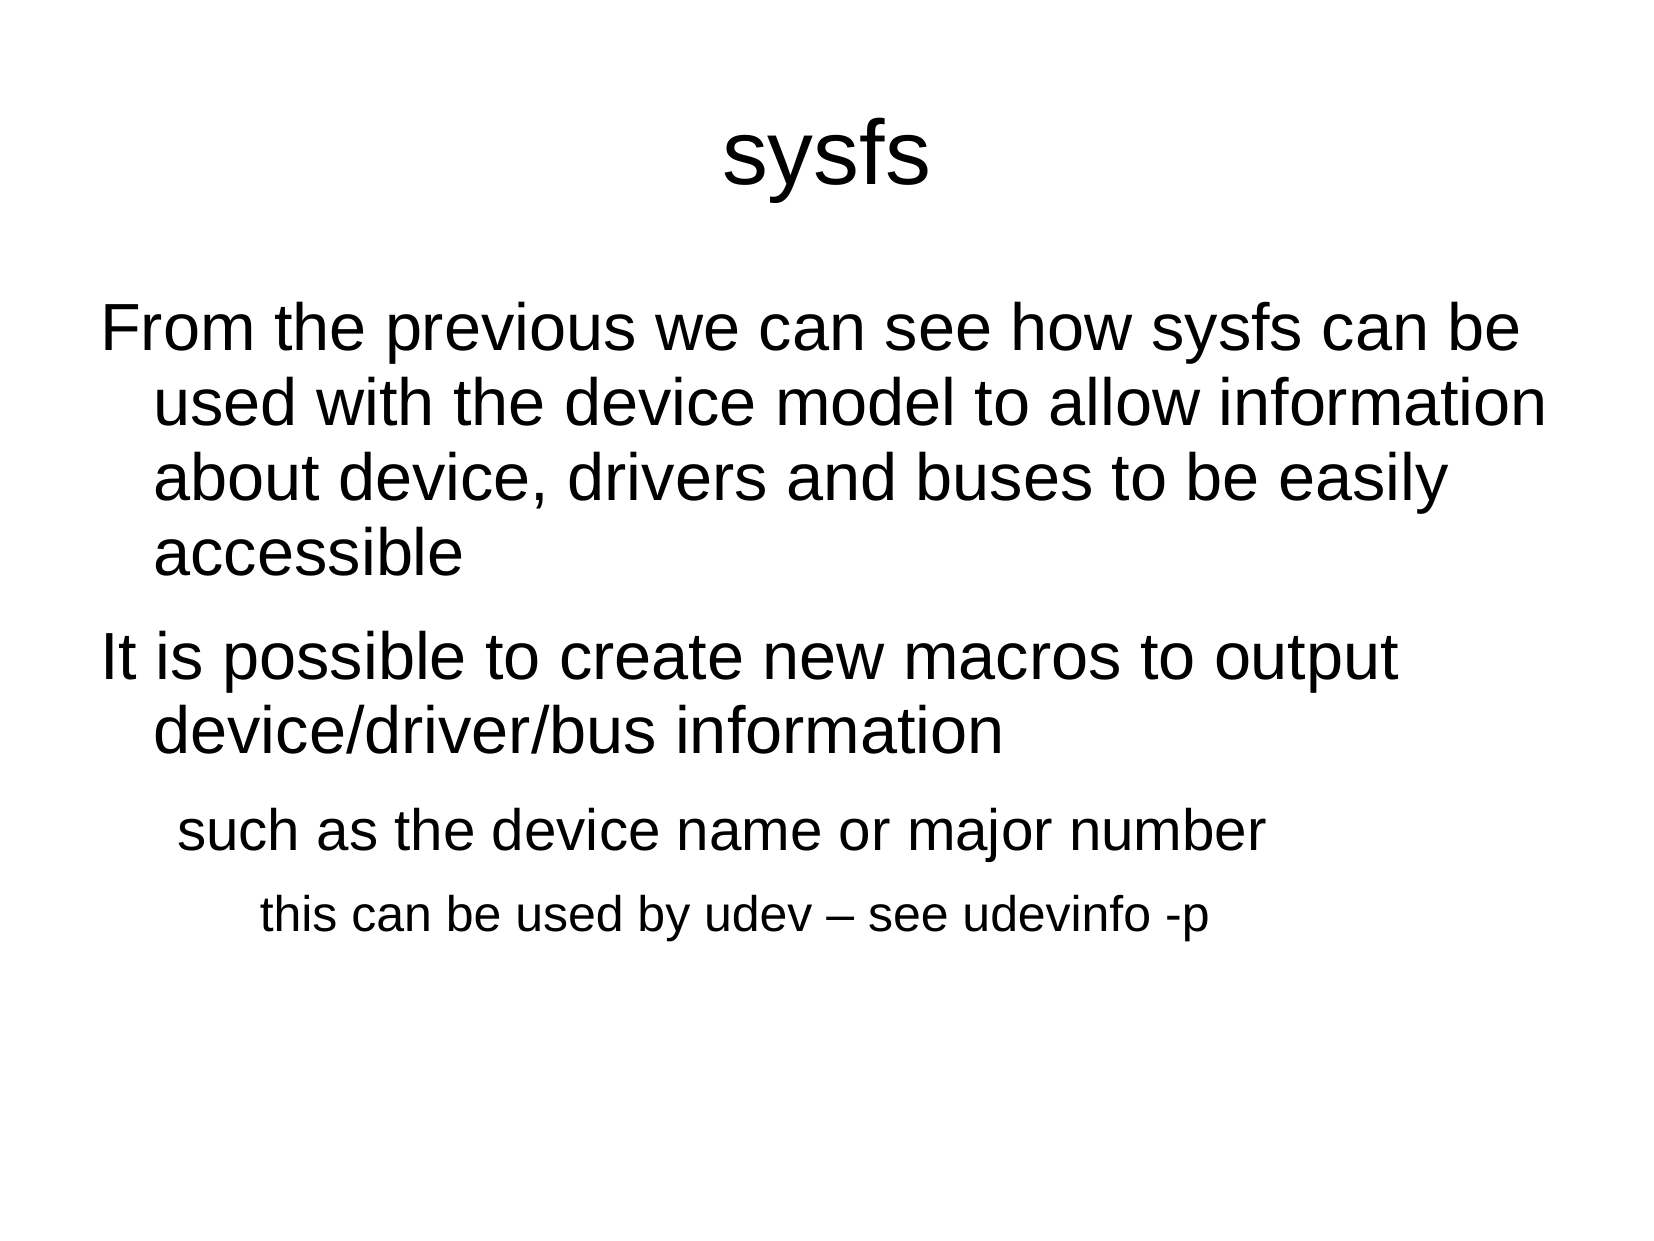

# sysfs
From the previous we can see how sysfs can be used with the device model to allow information about device, drivers and buses to be easily accessible
It is possible to create new macros to output device/driver/bus information
such as the device name or major number
this can be used by udev – see udevinfo -p